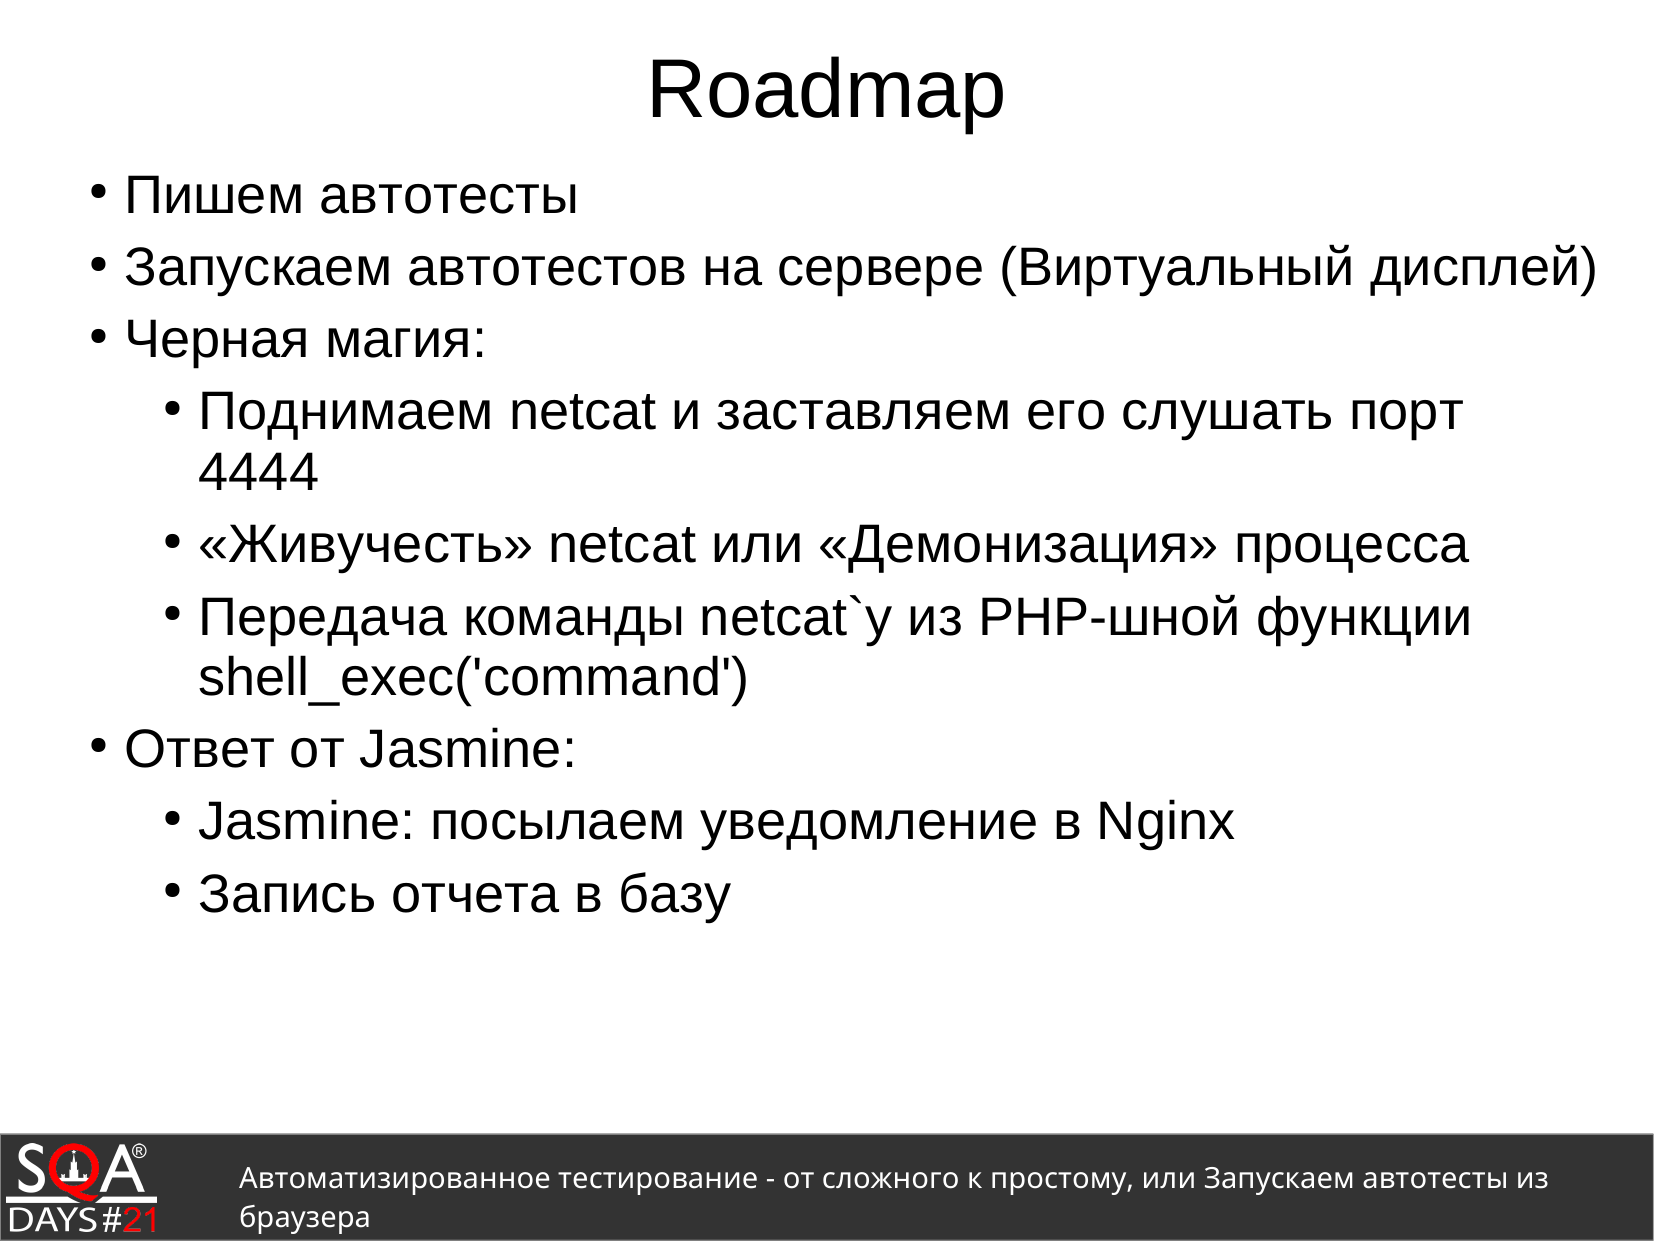

Roadmap
Пишем автотесты
Запускаем автотестов на сервере (Виртуальный дисплей)
Черная магия:
Поднимаем netcat и заставляем его слушать порт 4444
«Живучесть» netcat или «Демонизация» процесса
Передача команды netcat`у из PHP-шной функции shell_exec('command')
Ответ от Jasmine:
Jasmine: посылаем уведомление в Nginx
Запись отчета в базу
Автоматизированное тестирование - от сложного к простому, или Запускаем автотесты из браузера